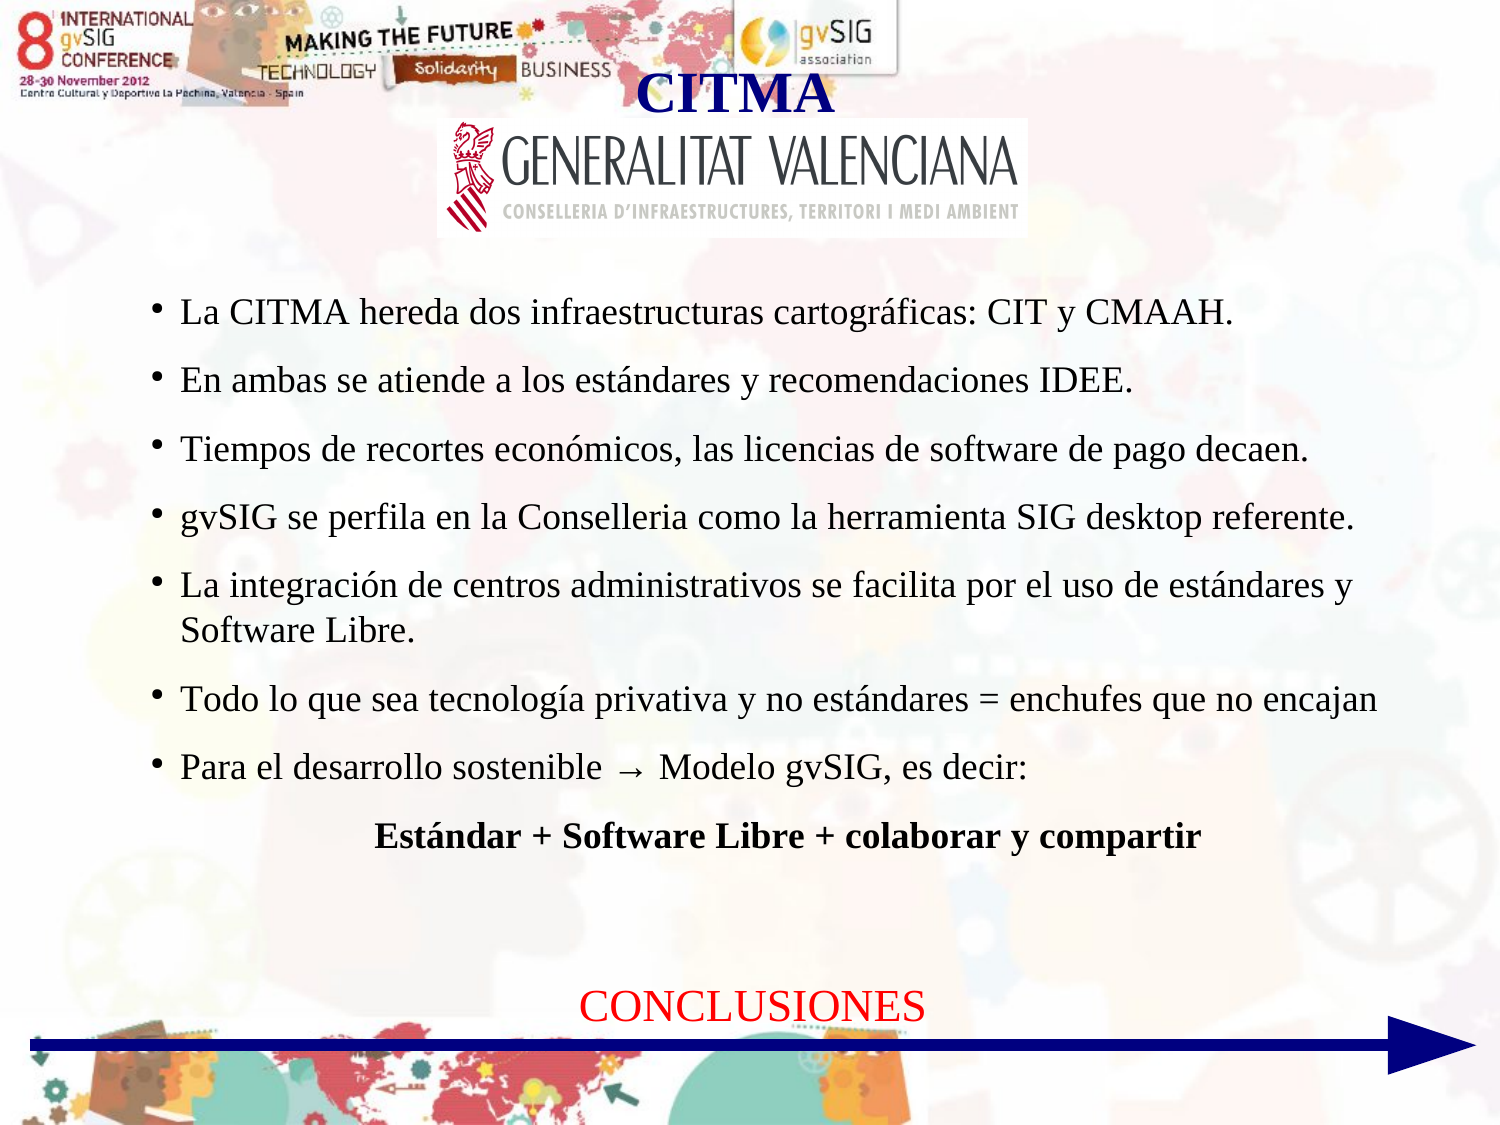

CITMA
La CITMA hereda dos infraestructuras cartográficas: CIT y CMAAH.
En ambas se atiende a los estándares y recomendaciones IDEE.
Tiempos de recortes económicos, las licencias de software de pago decaen.
gvSIG se perfila en la Conselleria como la herramienta SIG desktop referente.
La integración de centros administrativos se facilita por el uso de estándares y Software Libre.
Todo lo que sea tecnología privativa y no estándares = enchufes que no encajan
Para el desarrollo sostenible → Modelo gvSIG, es decir:
Estándar + Software Libre + colaborar y compartir
CONCLUSIONES